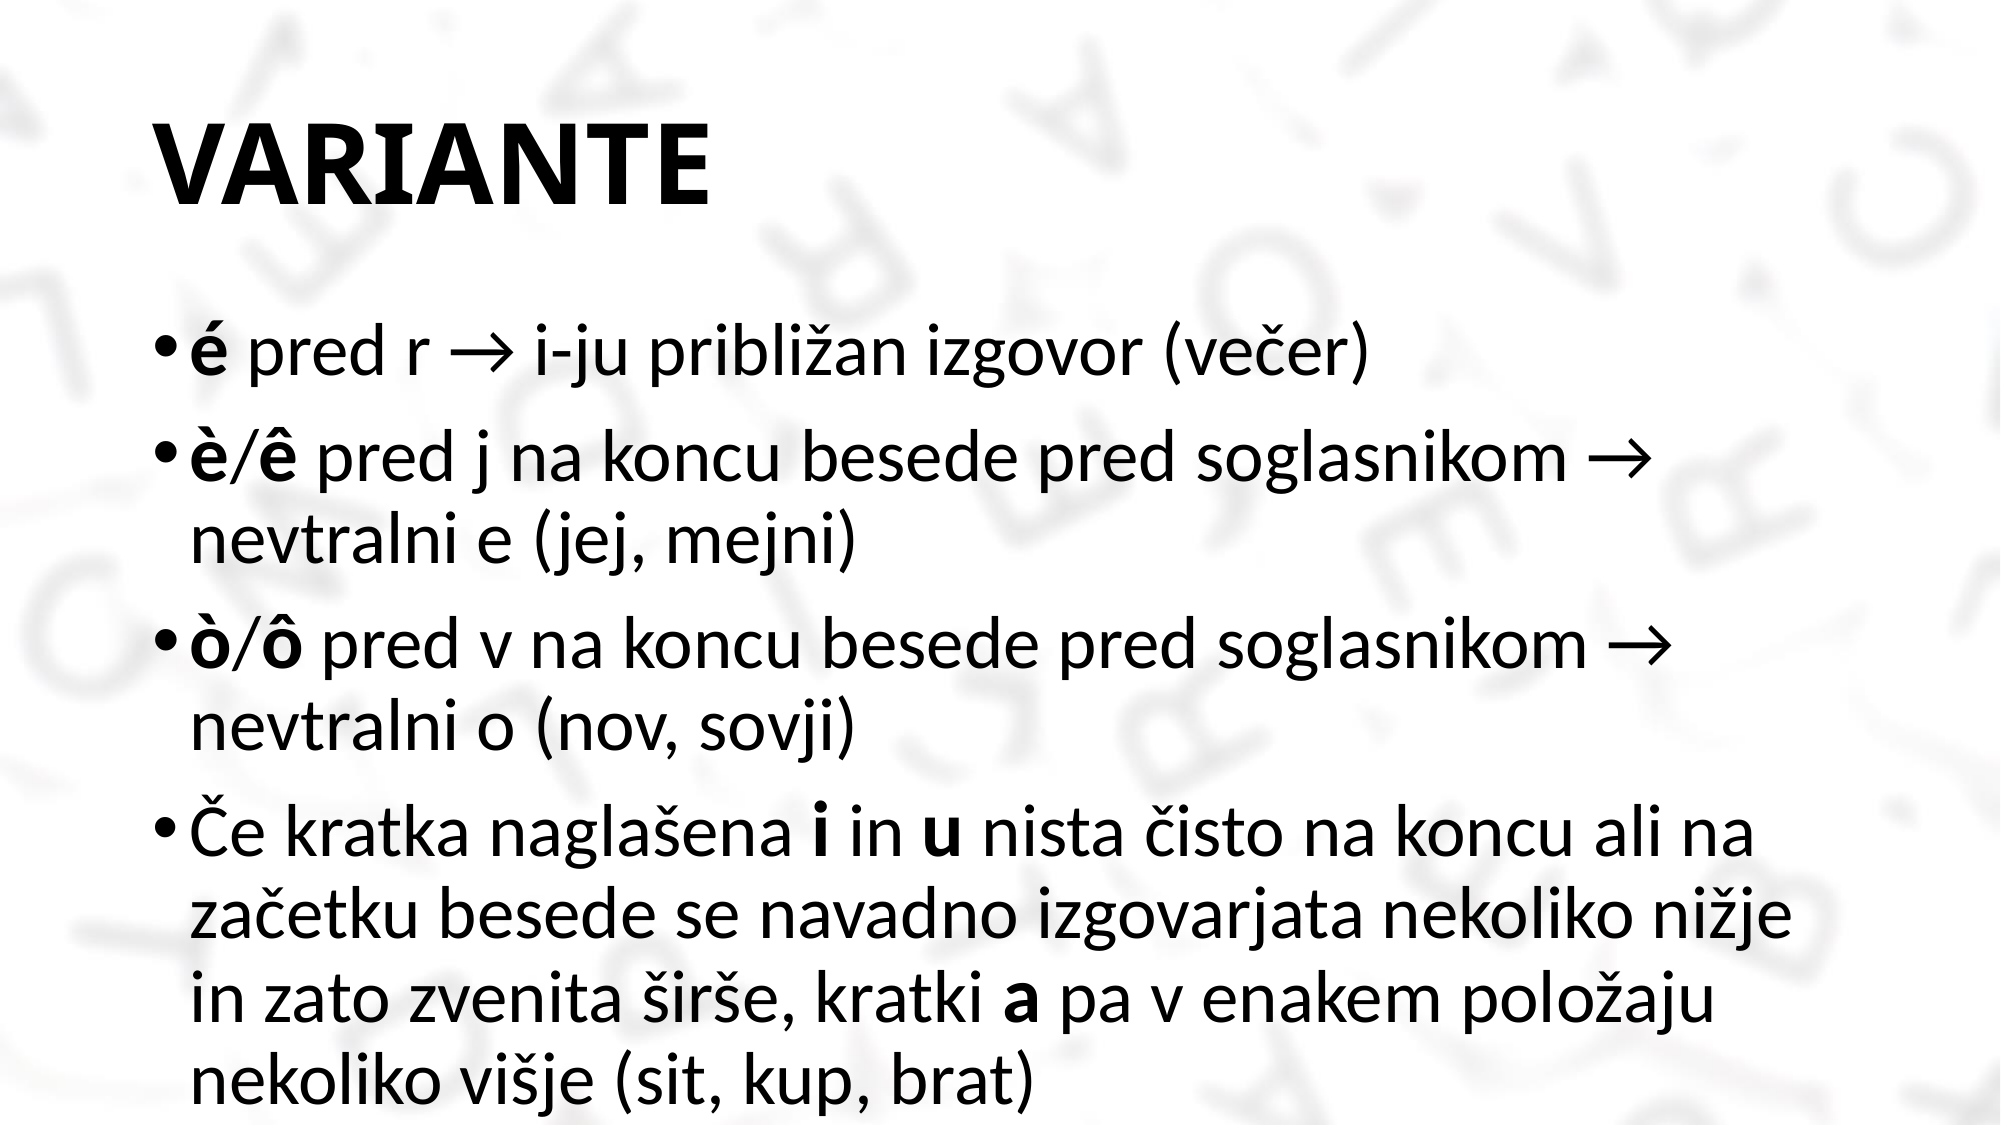

# VARIANTE
é pred r → i-ju približan izgovor (večer)
è/ê pred j na koncu besede pred soglasnikom → nevtralni e (jej, mejni)
ò/ô pred v na koncu besede pred soglasnikom → nevtralni o (nov, sovji)
Če kratka naglašena i in u nista čisto na koncu ali na začetku besede se navadno izgovarjata nekoliko nižje in zato zvenita širše, kratki a pa v enakem položaju nekoliko višje (sit, kup, brat)